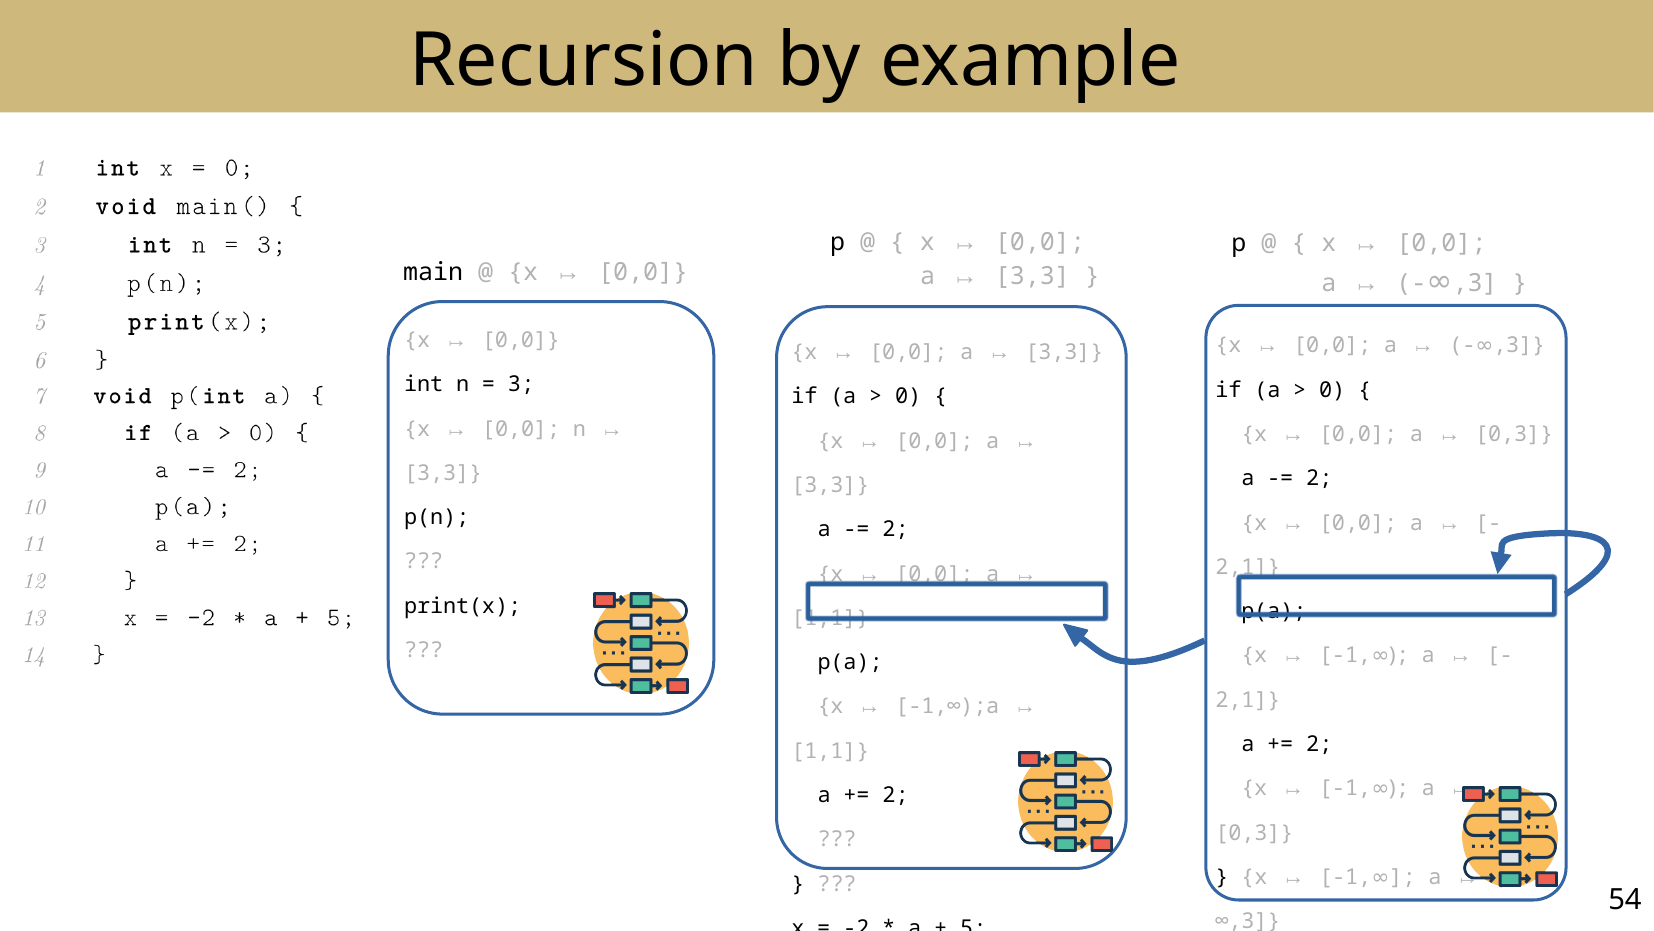

# Recursion by example
p @ { x ↦ [0,0];
 a ↦ [3,3] }
{x ↦ [0,0]; a ↦ [3,3]}
if (a > 0) {
 {x ↦ [0,0]; a ↦ [3,3]}
 a -= 2;
 {x ↦ [0,0]; a ↦ [1,1]}
 p(a);
 {x ↦ [-1,∞);a ↦ [1,1]}
 a += 2;
 ???
} ???
x = -2 * a + 5;
???
p @ { x ↦ [0,0];
 a ↦ (-∞,3] }
main @ {x ↦ [0,0]}
{x ↦ [0,0]}
int n = 3;
{x ↦ [0,0]; n ↦ [3,3]}
p(n);
???
print(x);
???
{x ↦ [0,0]; a ↦ (-∞,3]}
if (a > 0) {
 {x ↦ [0,0]; a ↦ [0,3]}
 a -= 2;
 {x ↦ [0,0]; a ↦ [-2,1]}
 p(a);
 {x ↦ [-1,∞); a ↦ [-2,1]}
 a += 2;
 {x ↦ [-1,∞); a ↦ [0,3]}
} {x ↦ [-1,∞]; a ↦ (-∞,3]}
x = -2 * a + 5;
{x ↦ [-1,∞);
 a ↦ (-∞,3]}